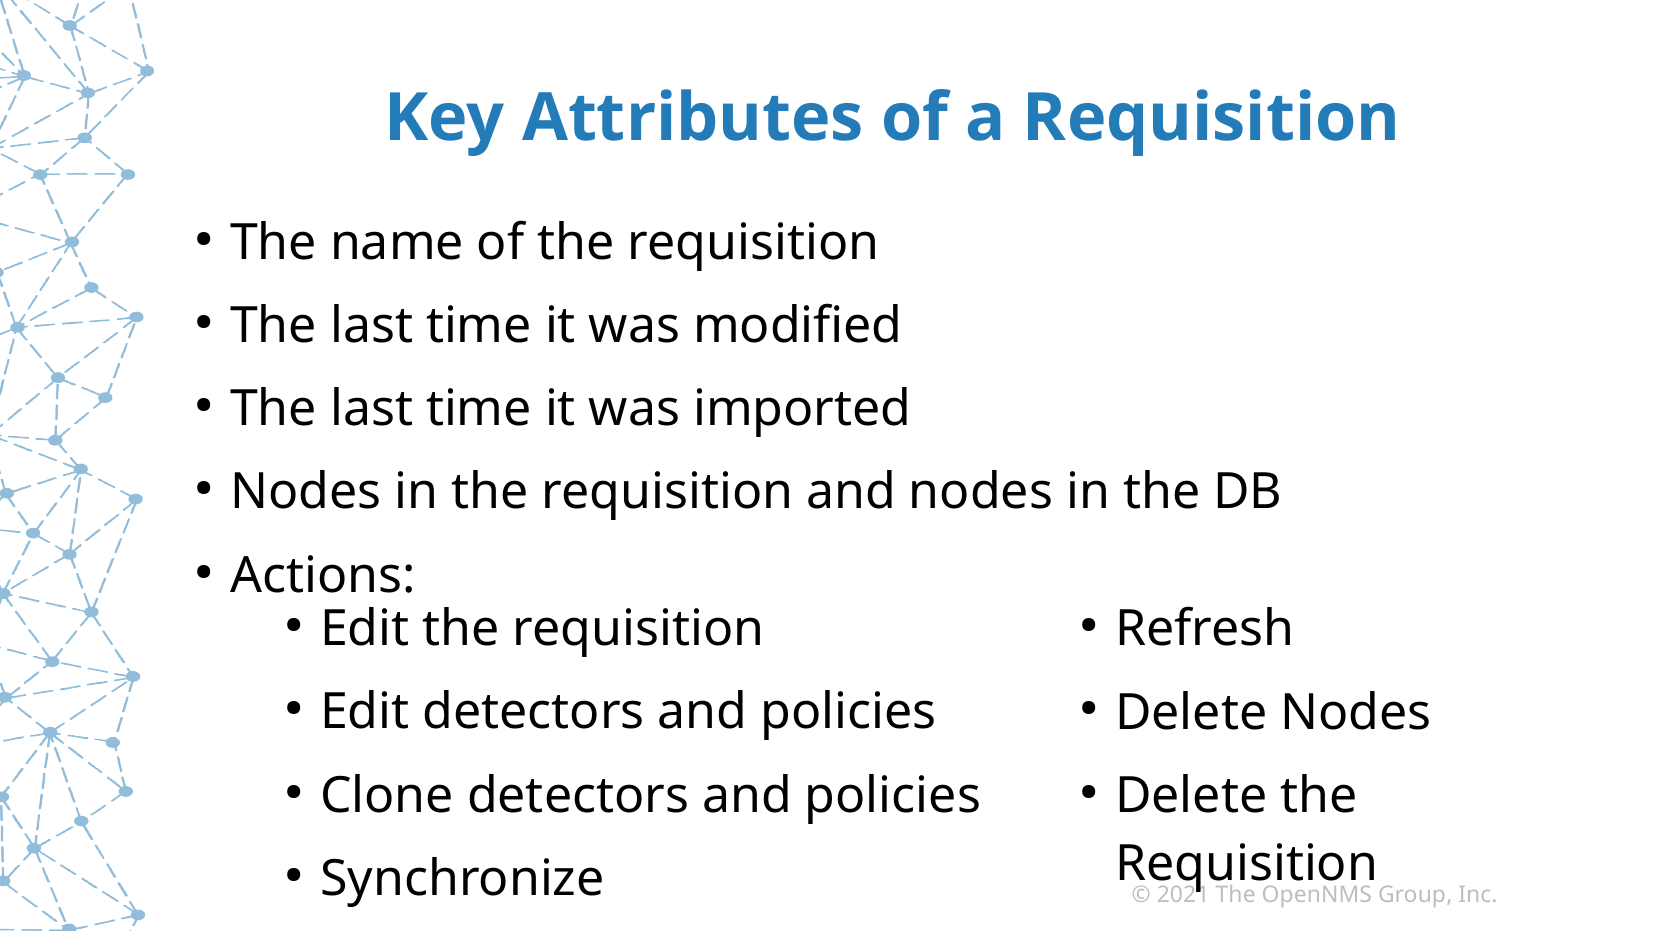

# Key Attributes of a Requisition
The name of the requisition
The last time it was modified
The last time it was imported
Nodes in the requisition and nodes in the DB
Actions:
Edit the requisition
Edit detectors and policies
Clone detectors and policies
Synchronize
Refresh
Delete Nodes
Delete the
Requisition